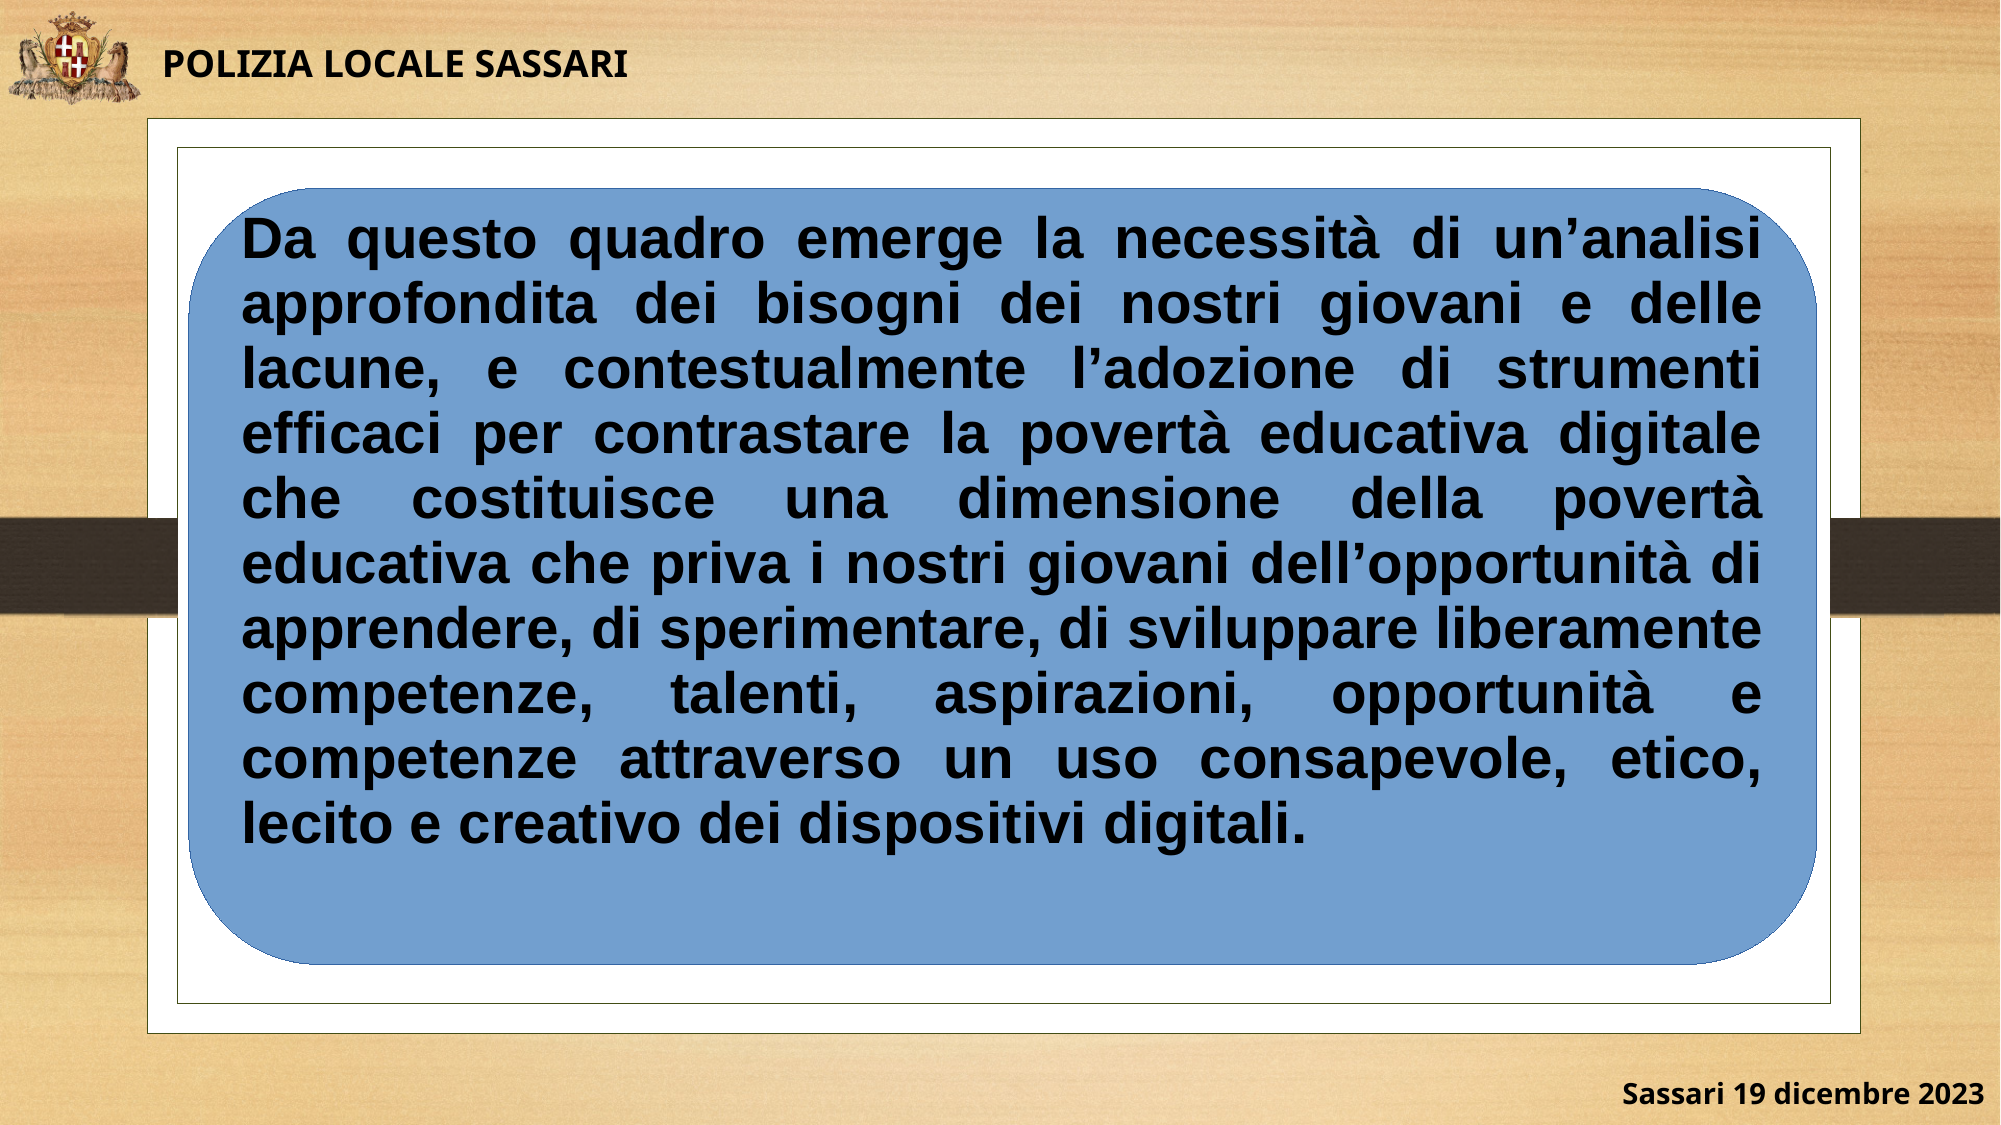

POLIZIA LOCALE SASSARI
Da questo quadro emerge la necessità di un’analisi approfondita dei bisogni dei nostri giovani e delle lacune, e contestualmente l’adozione di strumenti efficaci per contrastare la povertà educativa digitale che costituisce una dimensione della povertà educativa che priva i nostri giovani dell’opportunità di apprendere, di sperimentare, di sviluppare liberamente competenze, talenti, aspirazioni, opportunità e competenze attraverso un uso consapevole, etico, lecito e creativo dei dispositivi digitali.
Sassari 19 dicembre 2023